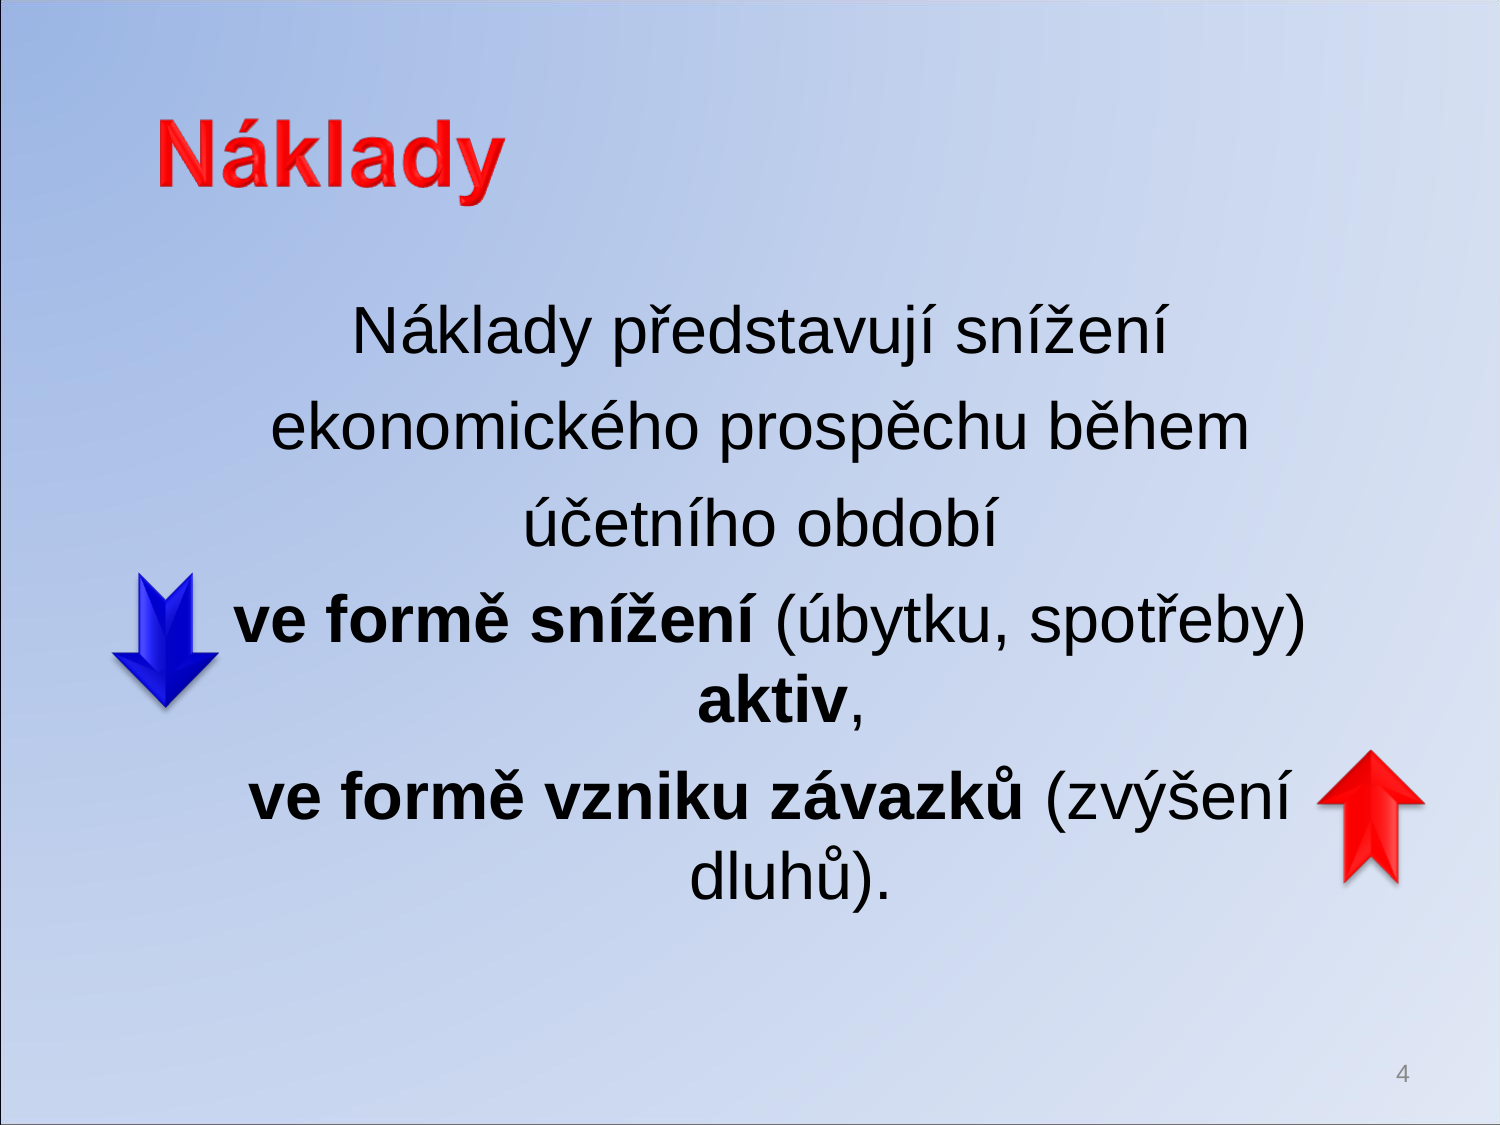

# Náklady představují snížení
ekonomického prospěchu během
účetního období
ve formě snížení (úbytku, spotřeby) aktiv,
ve formě vzniku závazků (zvýšení dluhů).